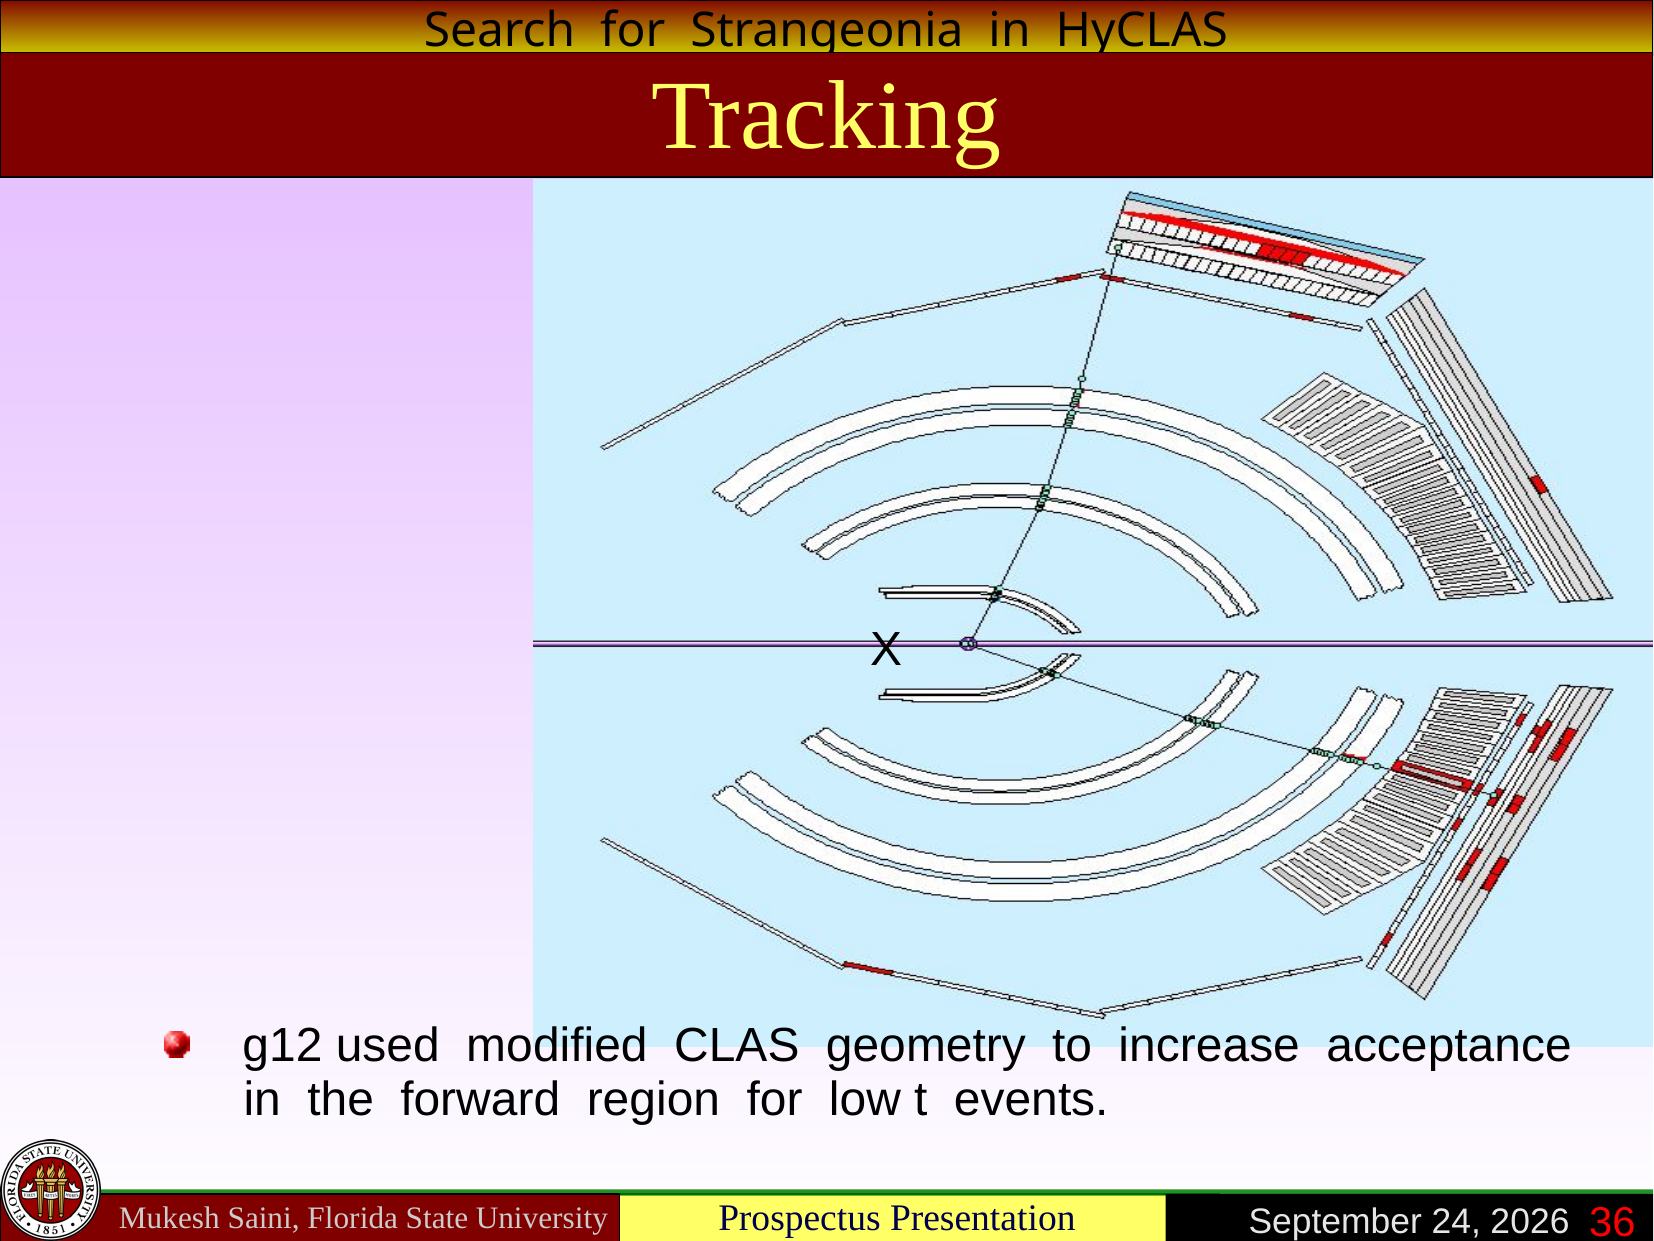

Tracking
X
 g12 used modified CLAS geometry to increase acceptance
 in the forward region for low t events.